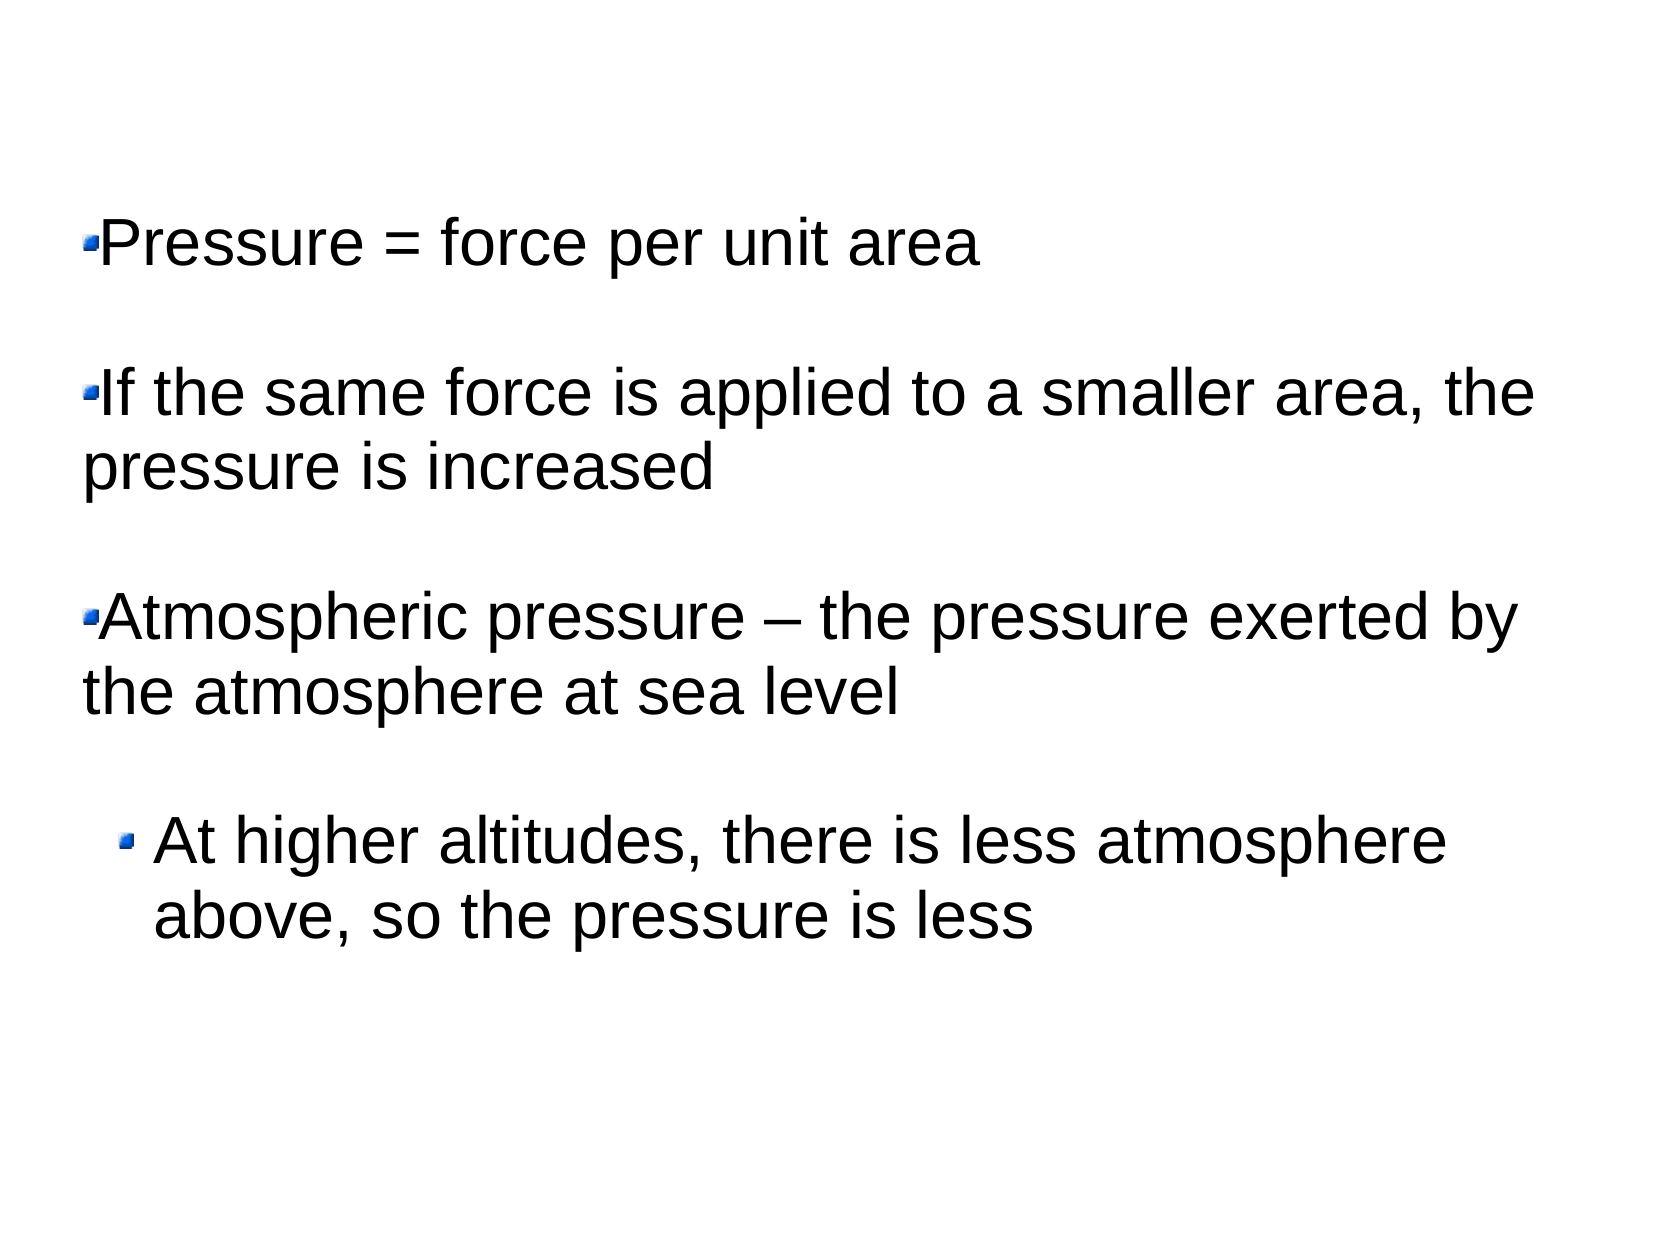

# Pressure = force per unit area
If the same force is applied to a smaller area, the pressure is increased
Atmospheric pressure – the pressure exerted by the atmosphere at sea level
At higher altitudes, there is less atmosphere above, so the pressure is less